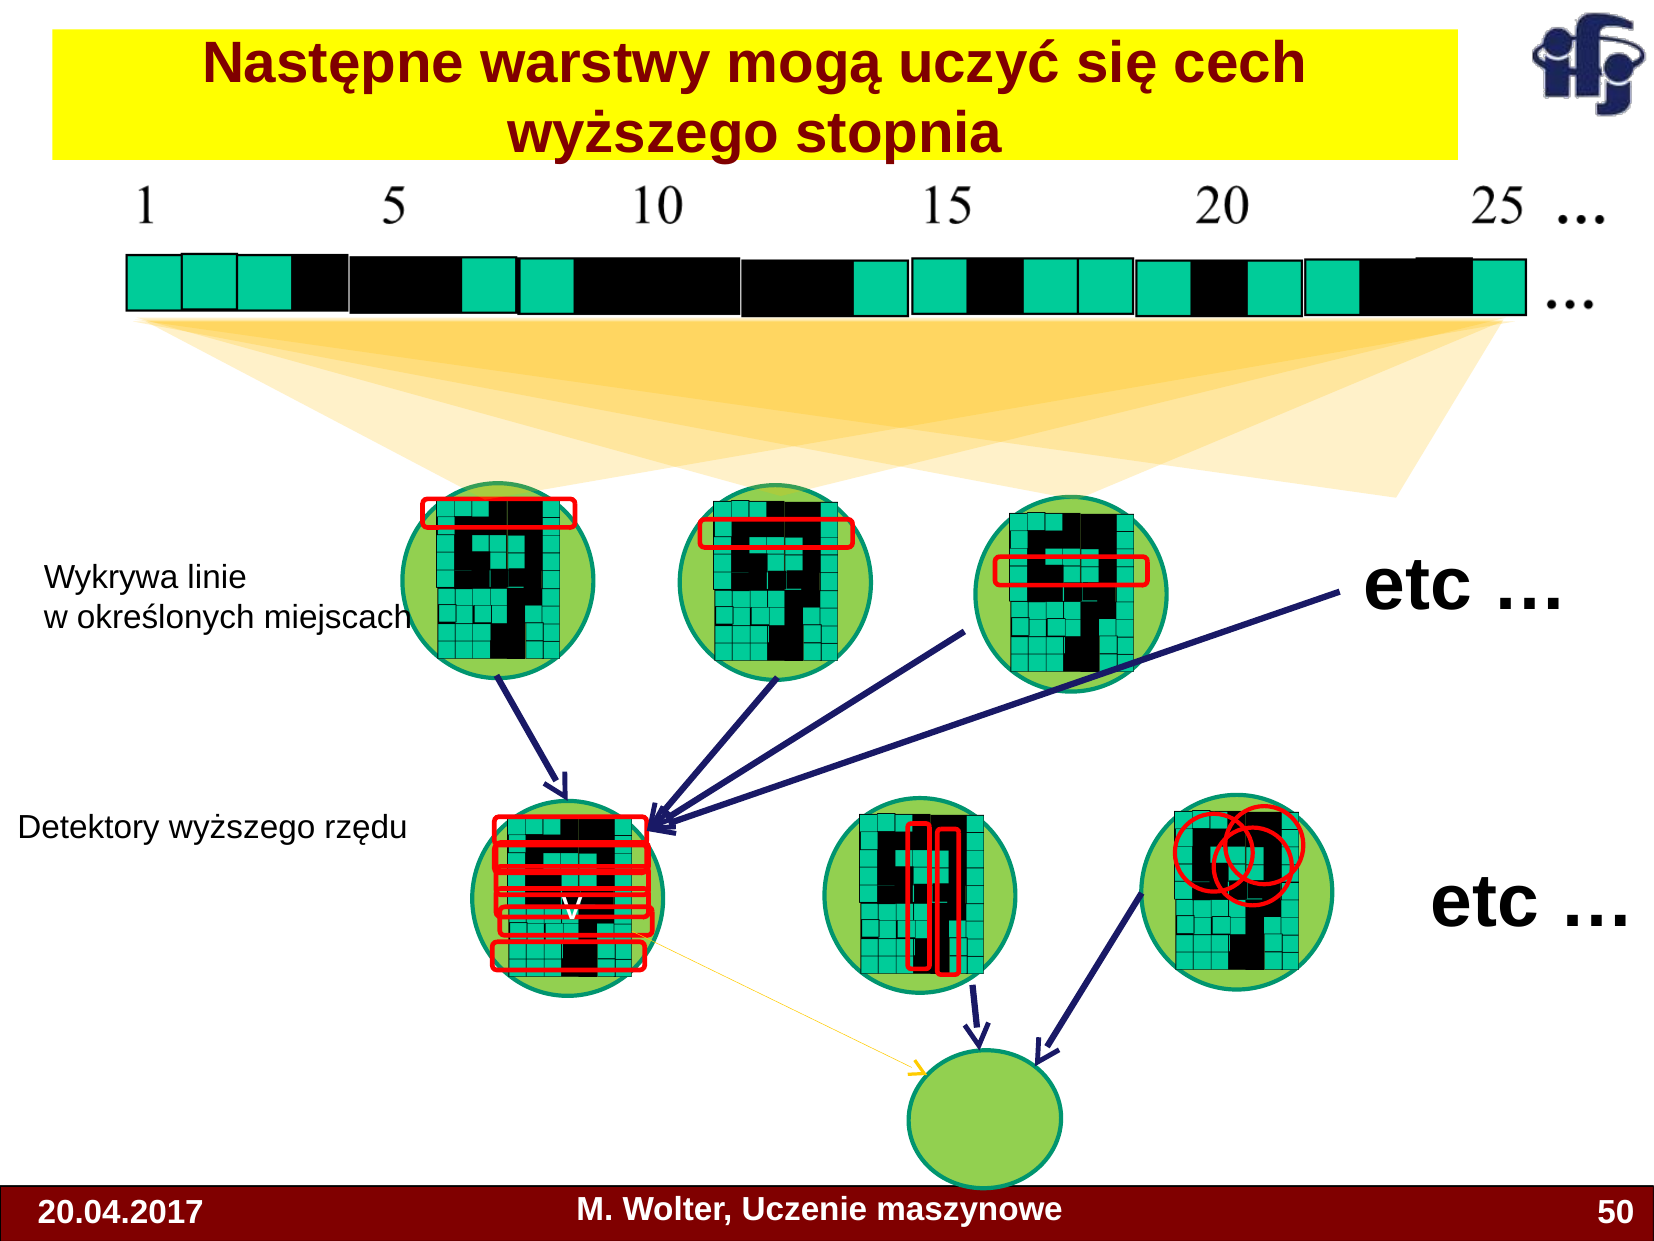

# Następne warstwy mogą uczyć się cech wyższego stopnia
etc …
Wykrywa linie
w określonych miejscach
Detektory wyższego rzędu
etc …
v